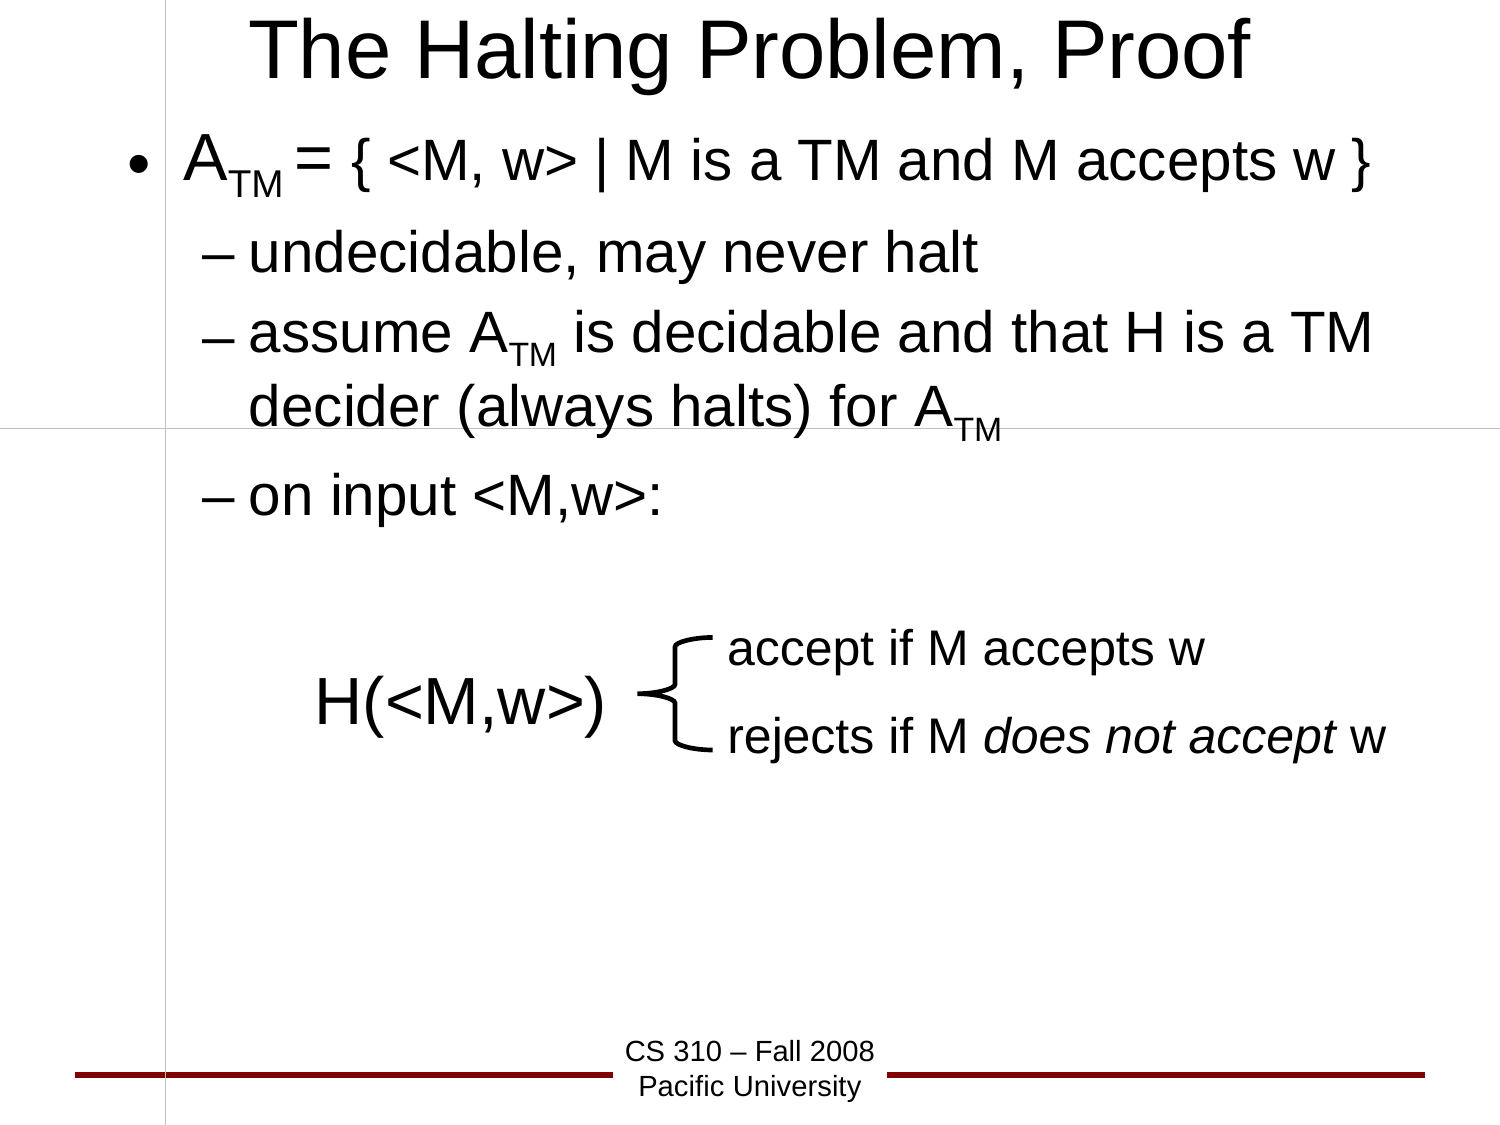

# The Halting Problem, Proof
ATM = { <M, w> | M is a TM and M accepts w }
undecidable, may never halt
assume ATM is decidable and that H is a TM decider (always halts) for ATM
on input <M,w>:
					accept if M accepts w
				rejects if M does not accept w
H(<M,w>)